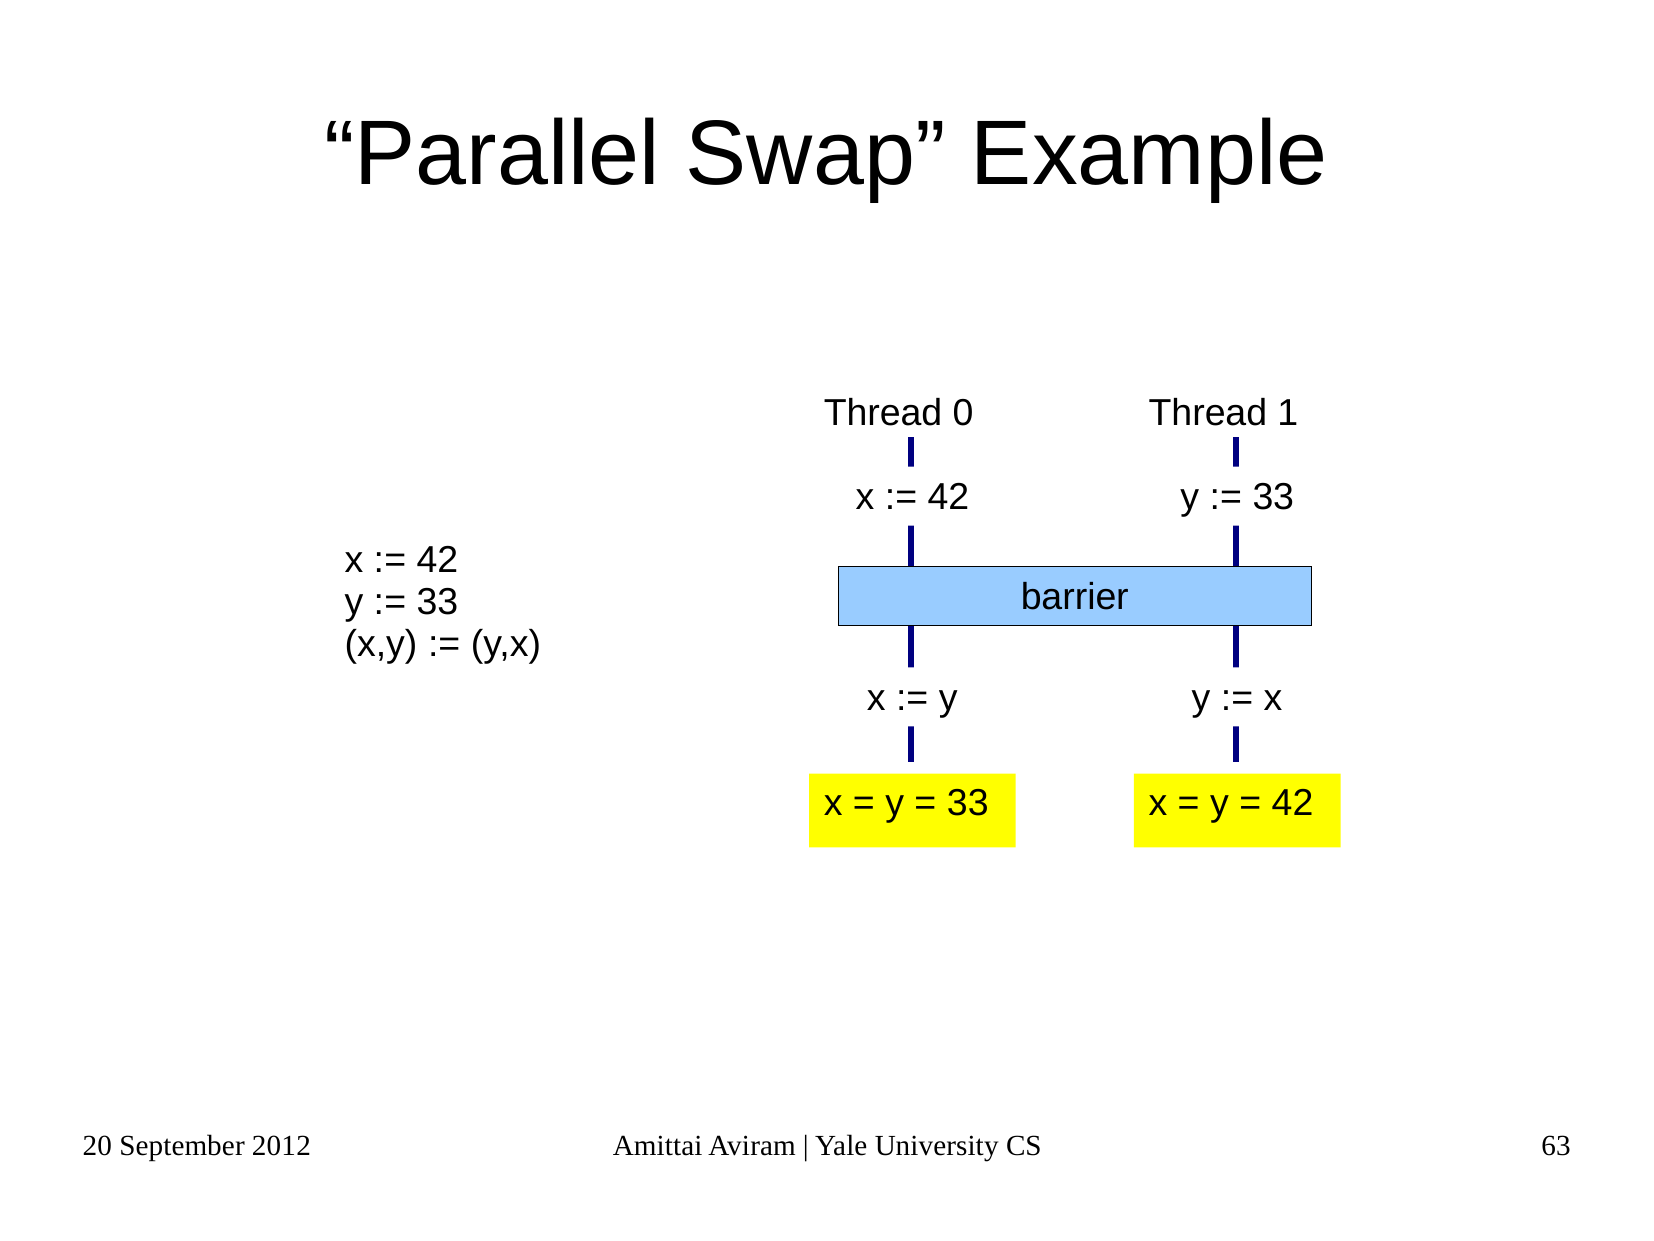

# “Parallel Swap” Example
Thread 0
Thread 1
x := 42
y := 33
x := 42
y := 33
(x,y) := (y,x)
barrier
x := y
y := x
x = y = 33
x = y = 42
63